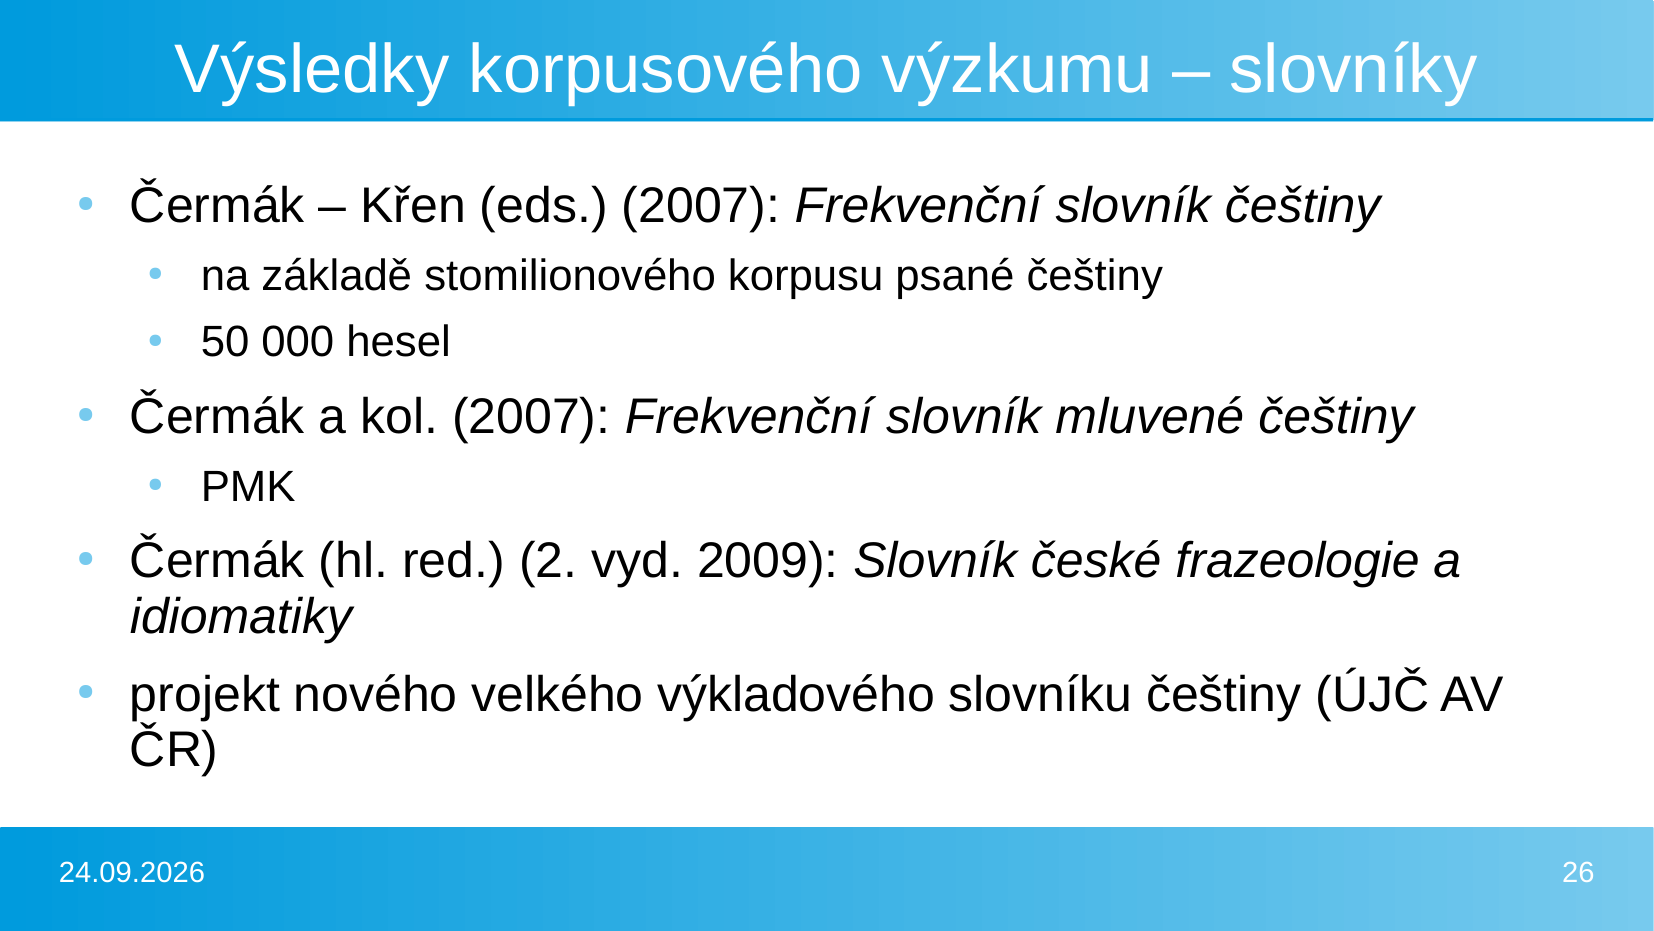

# Výsledky korpusového výzkumu – slovníky
Čermák – Křen (eds.) (2007): Frekvenční slovník češtiny
na základě stomilionového korpusu psané češtiny
50 000 hesel
Čermák a kol. (2007): Frekvenční slovník mluvené češtiny
PMK
Čermák (hl. red.) (2. vyd. 2009): Slovník české frazeologie a idiomatiky
projekt nového velkého výkladového slovníku češtiny (ÚJČ AV ČR)
26